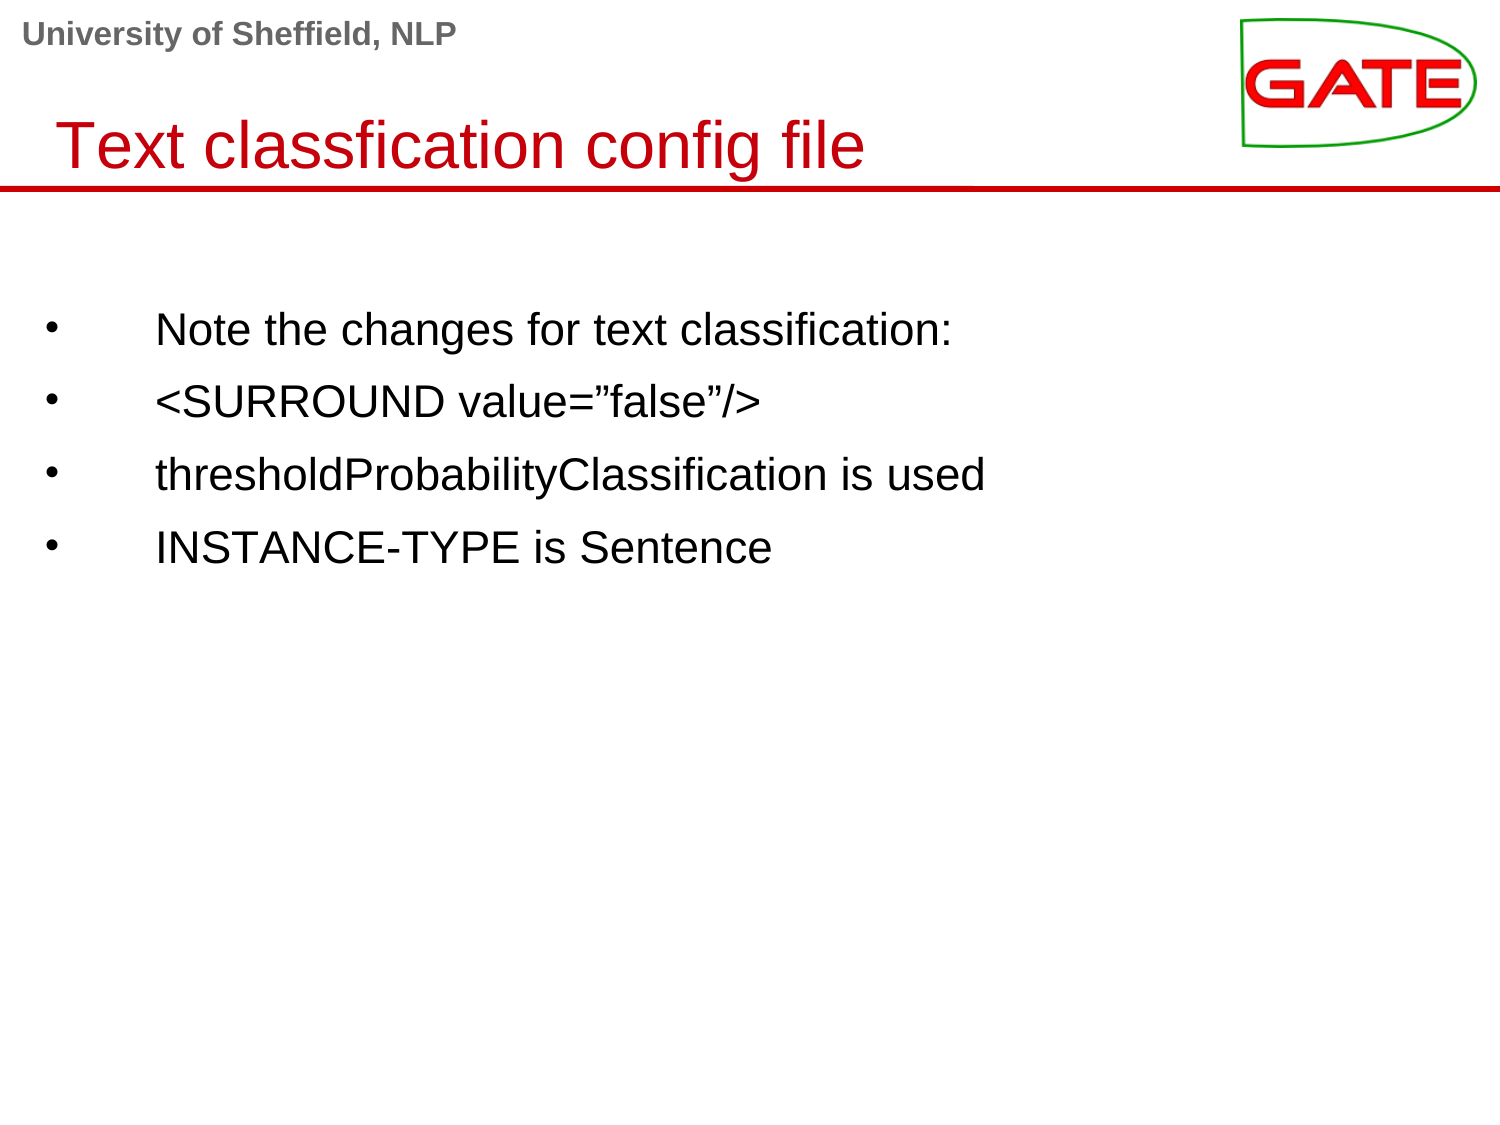

# Text classfication config file
Note the changes for text classification:
<SURROUND value=”false”/>
thresholdProbabilityClassification is used
INSTANCE-TYPE is Sentence